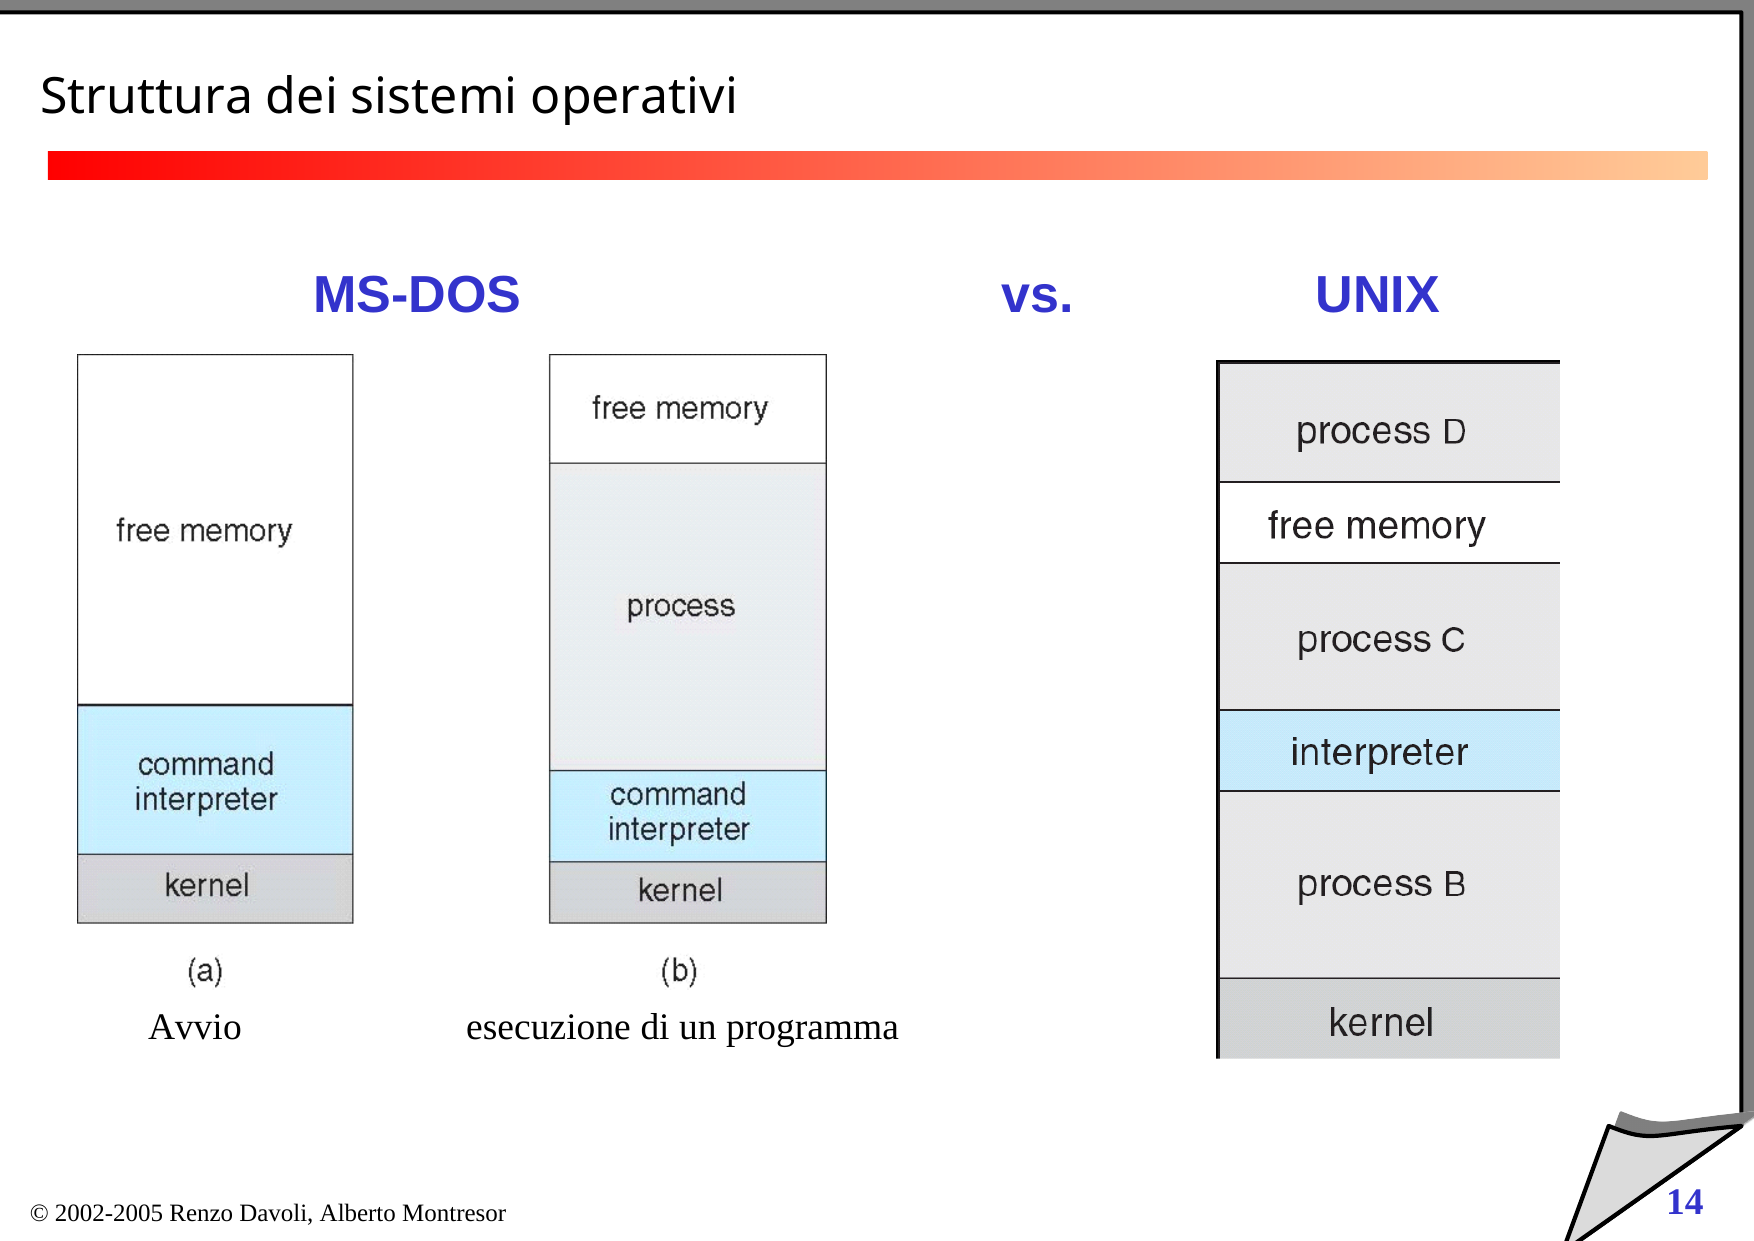

# Struttura dei sistemi operativi
MS-DOS 				vs.		 UNIX
	Avvio	esecuzione di un programma